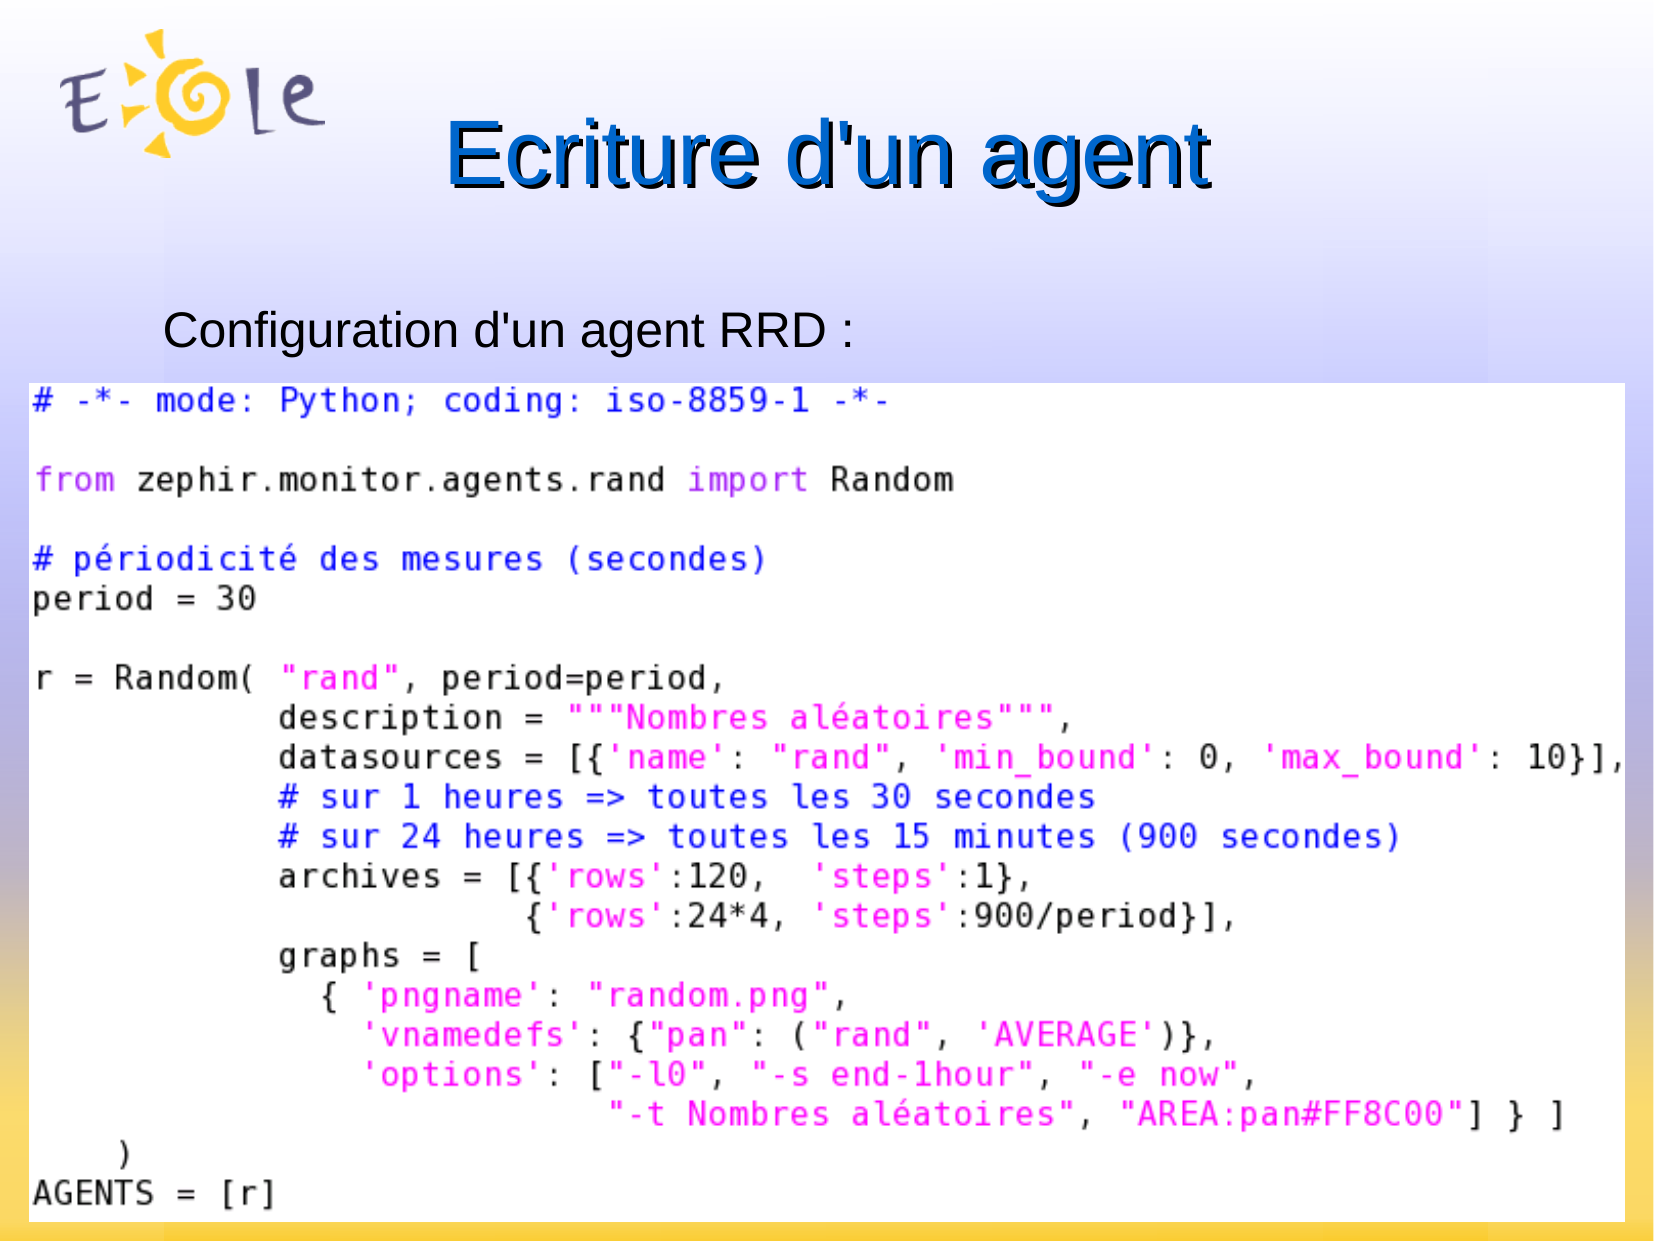

# Ecriture d'un agent
Configuration d'un agent RRD :